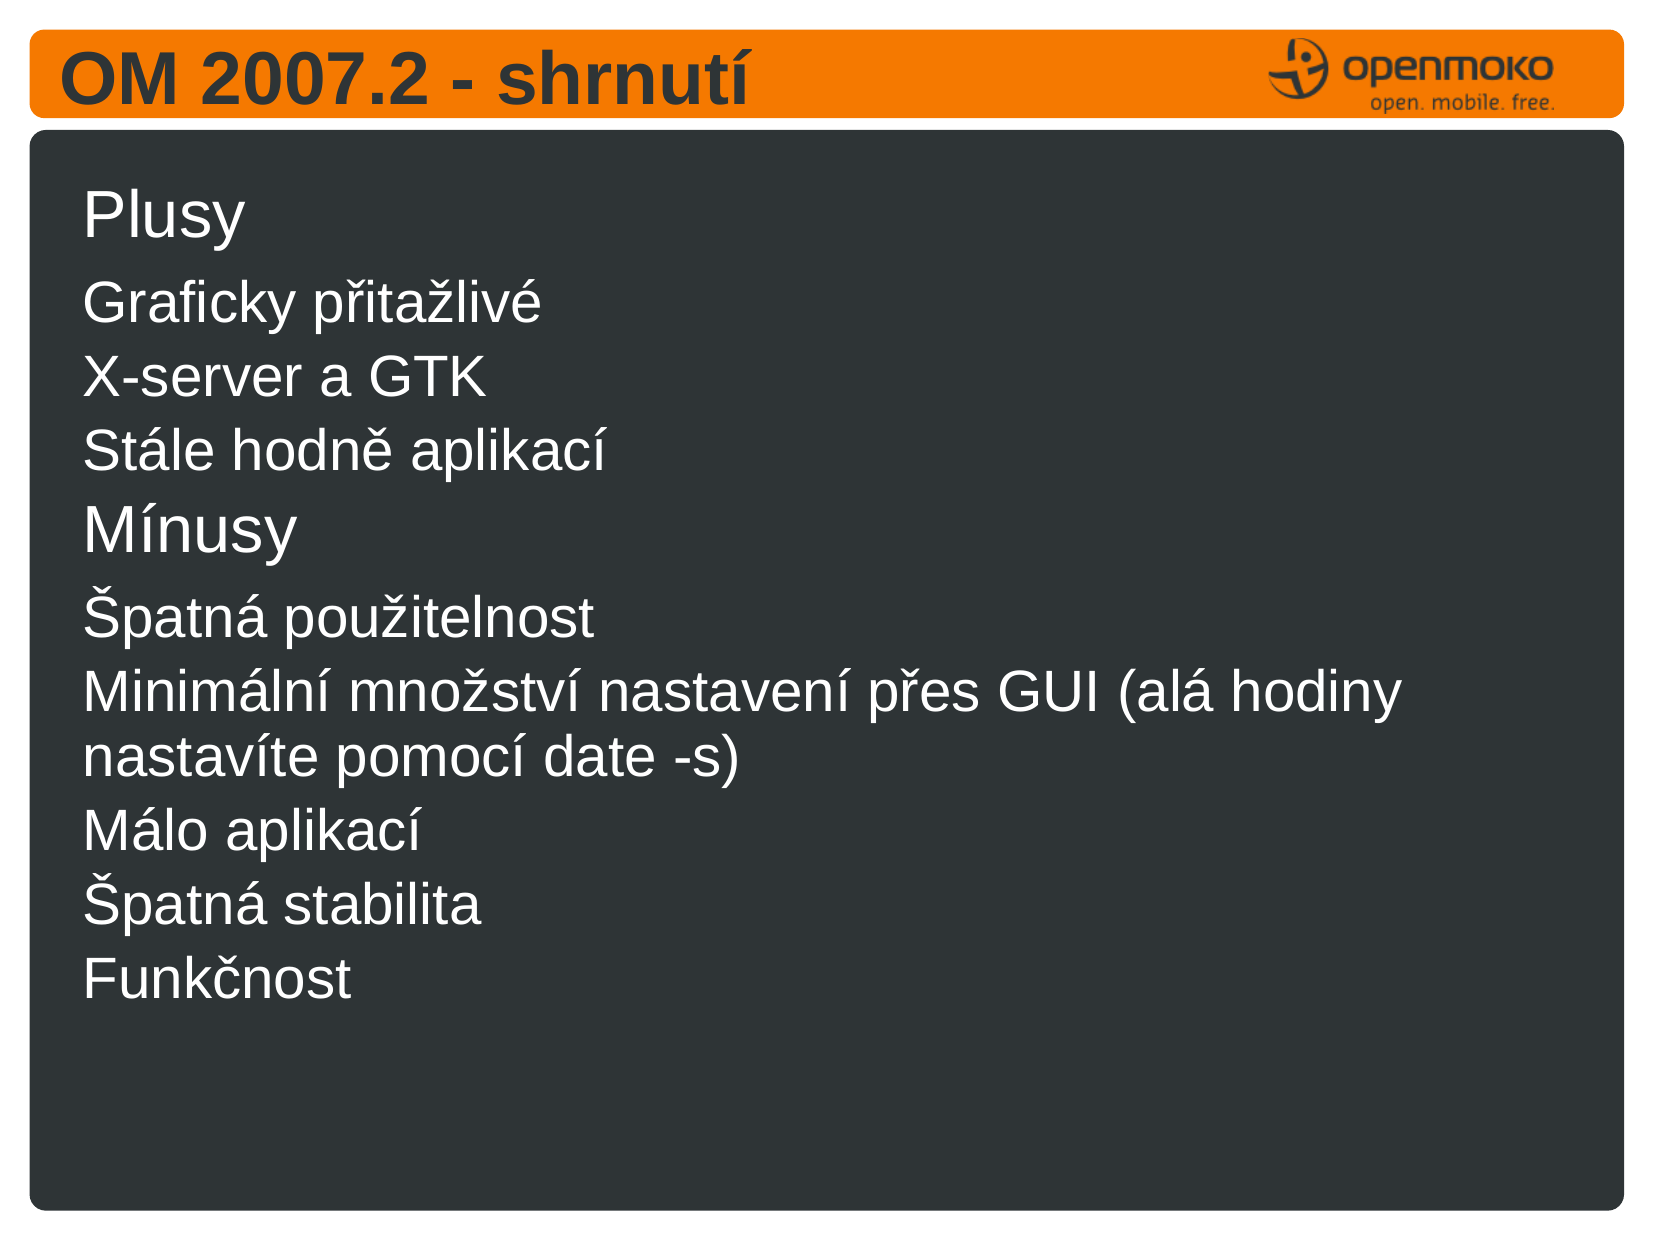

# OM 2007.2 - shrnutí
Plusy
Graficky přitažlivé
X-server a GTK
Stále hodně aplikací
Mínusy
Špatná použitelnost
Minimální množství nastavení přes GUI (alá hodiny nastavíte pomocí date -s)
Málo aplikací
Špatná stabilita
Funkčnost